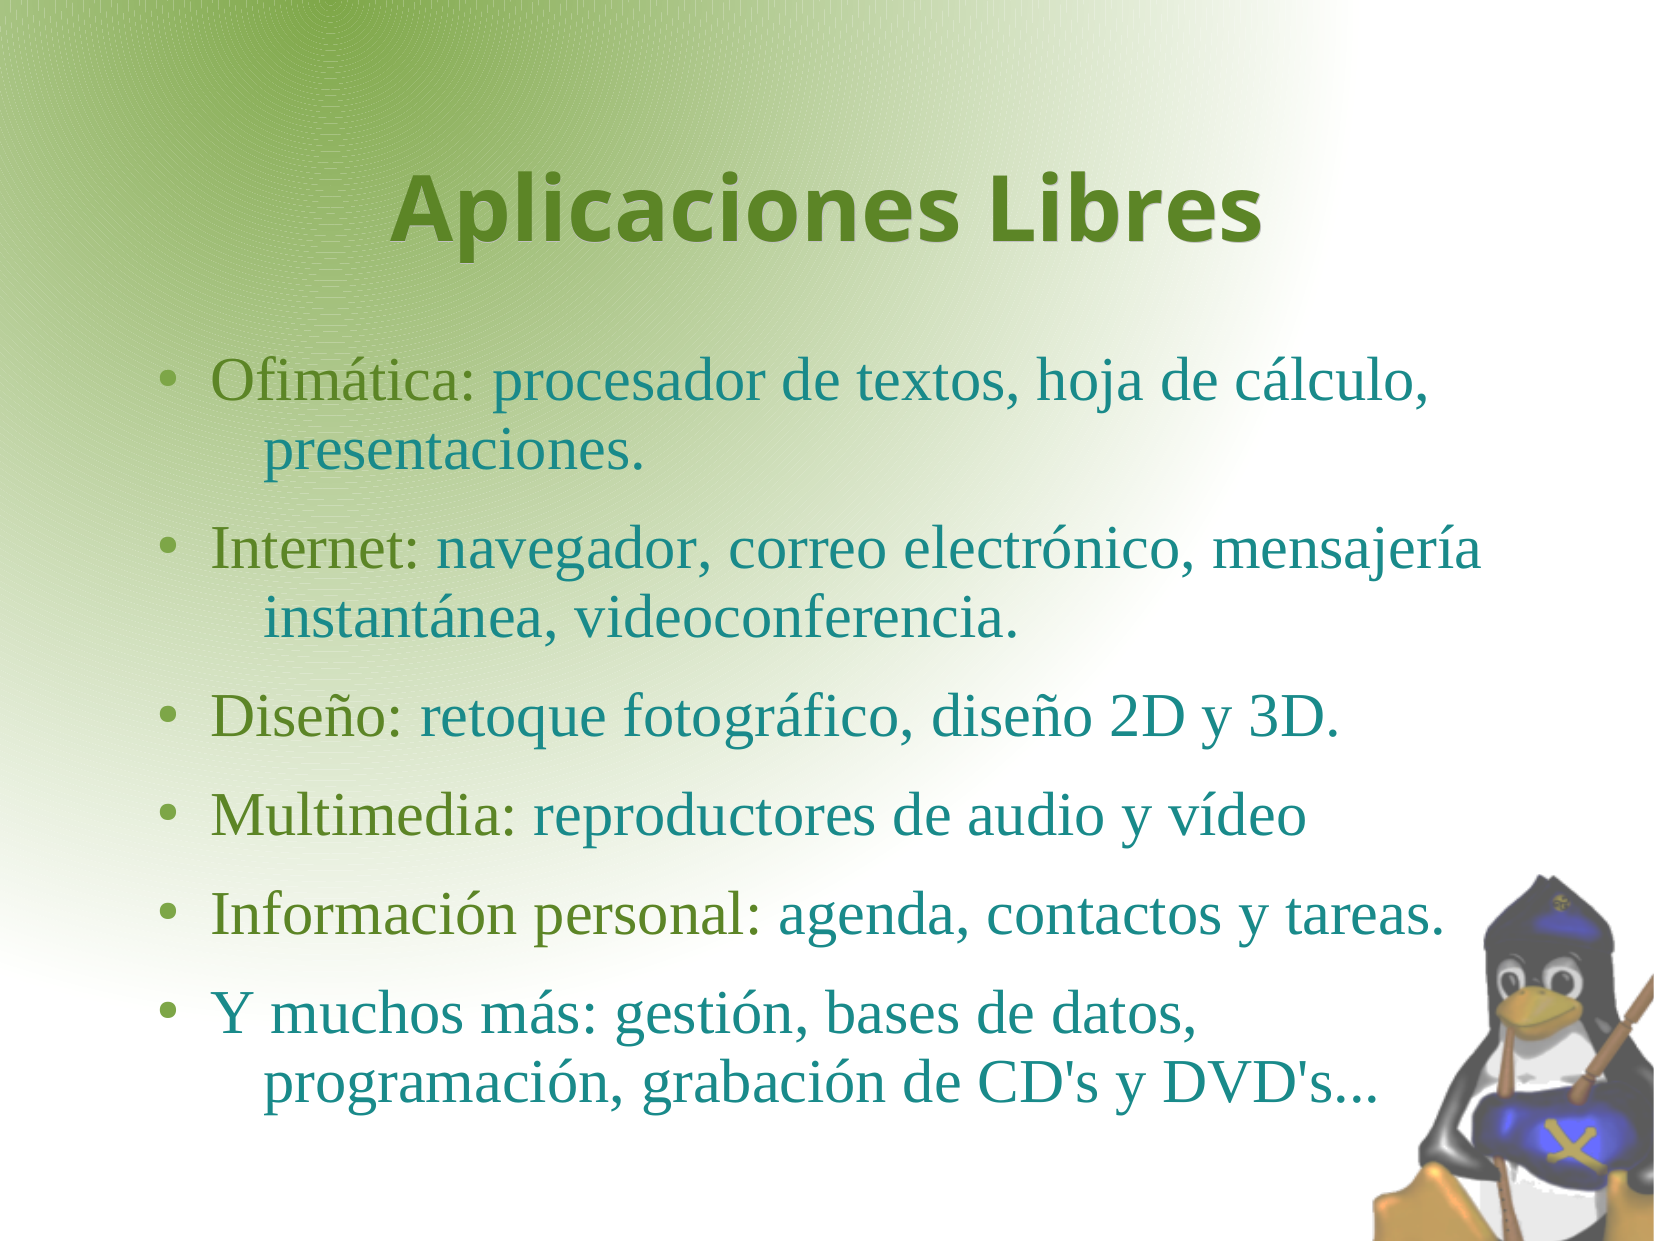

# Aplicaciones Libres
Ofimática: procesador de textos, hoja de cálculo, presentaciones.
Internet: navegador, correo electrónico, mensajería instantánea, videoconferencia.
Diseño: retoque fotográfico, diseño 2D y 3D.
Multimedia: reproductores de audio y vídeo
Información personal: agenda, contactos y tareas.
Y muchos más: gestión, bases de datos, programación, grabación de CD's y DVD's...